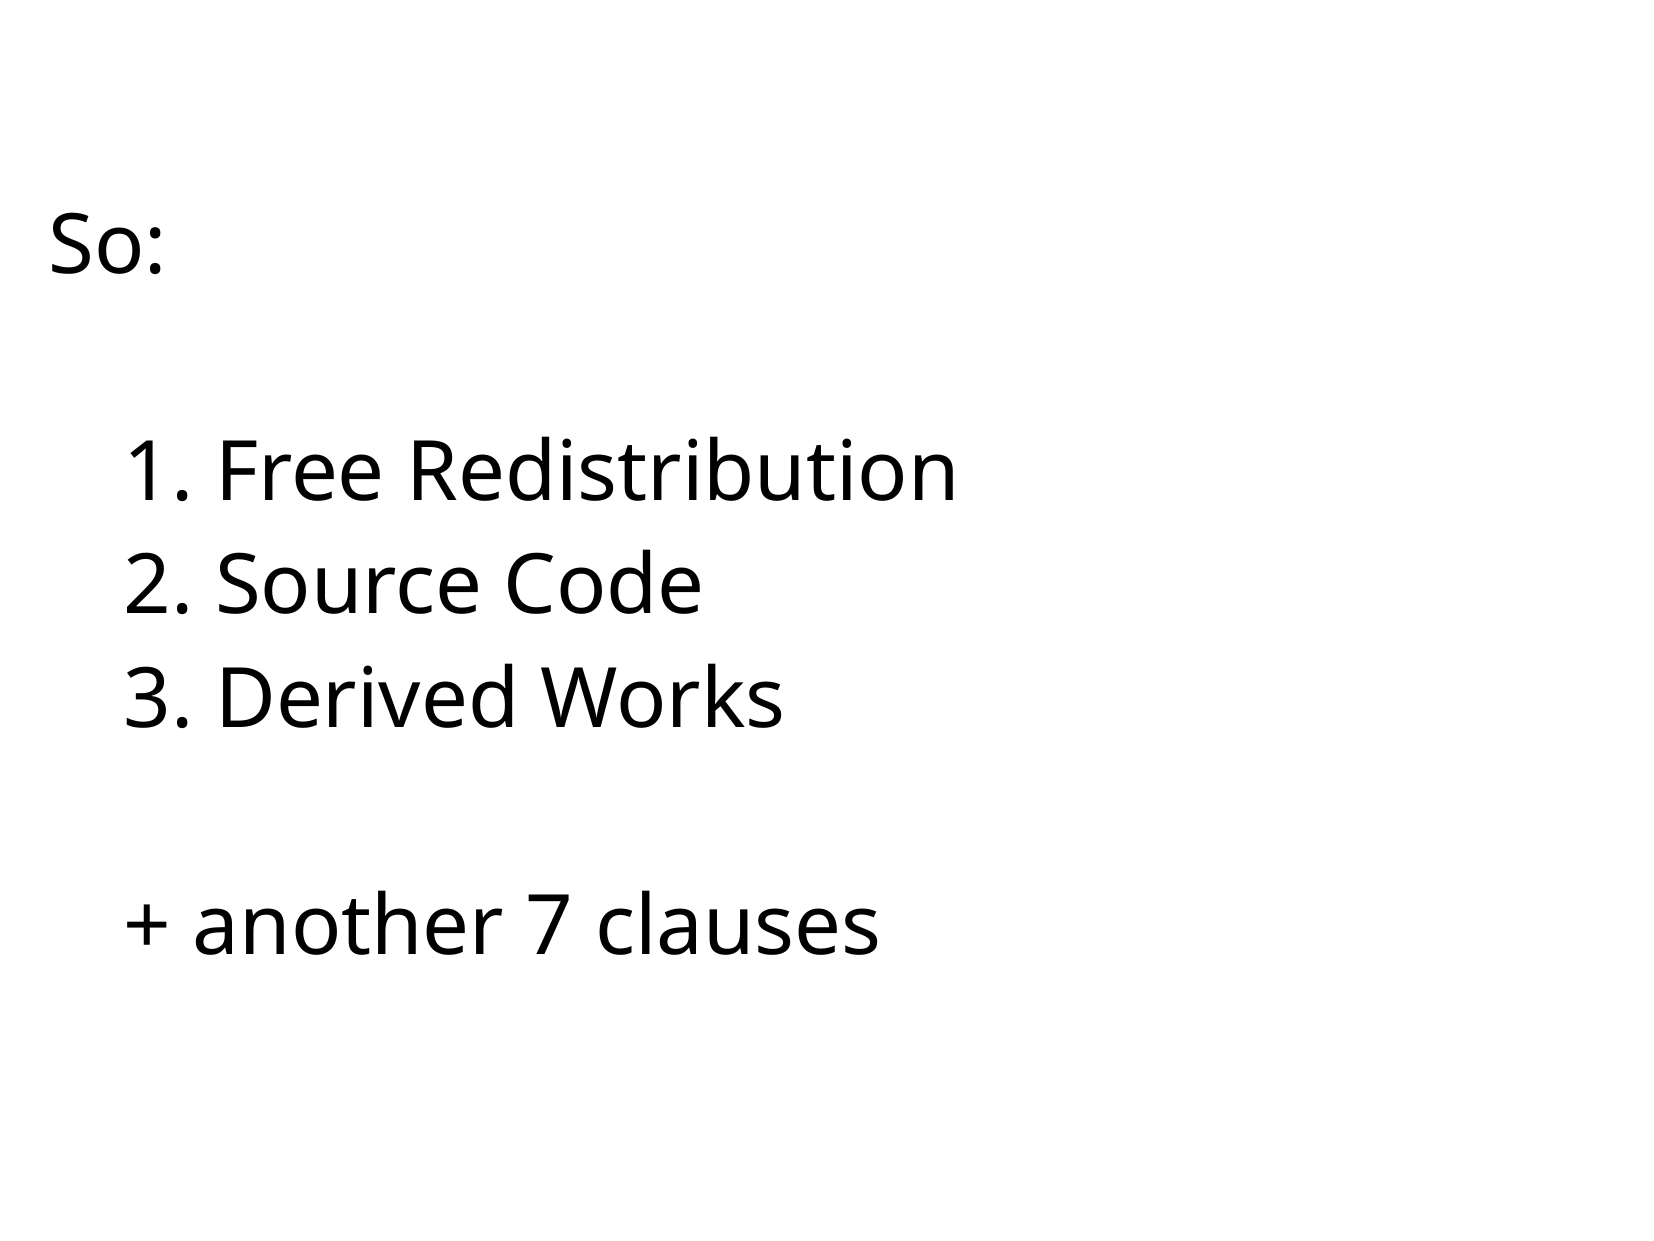

# So:
	1. Free Redistribution
	2. Source Code
	3. Derived Works
	+ another 7 clauses